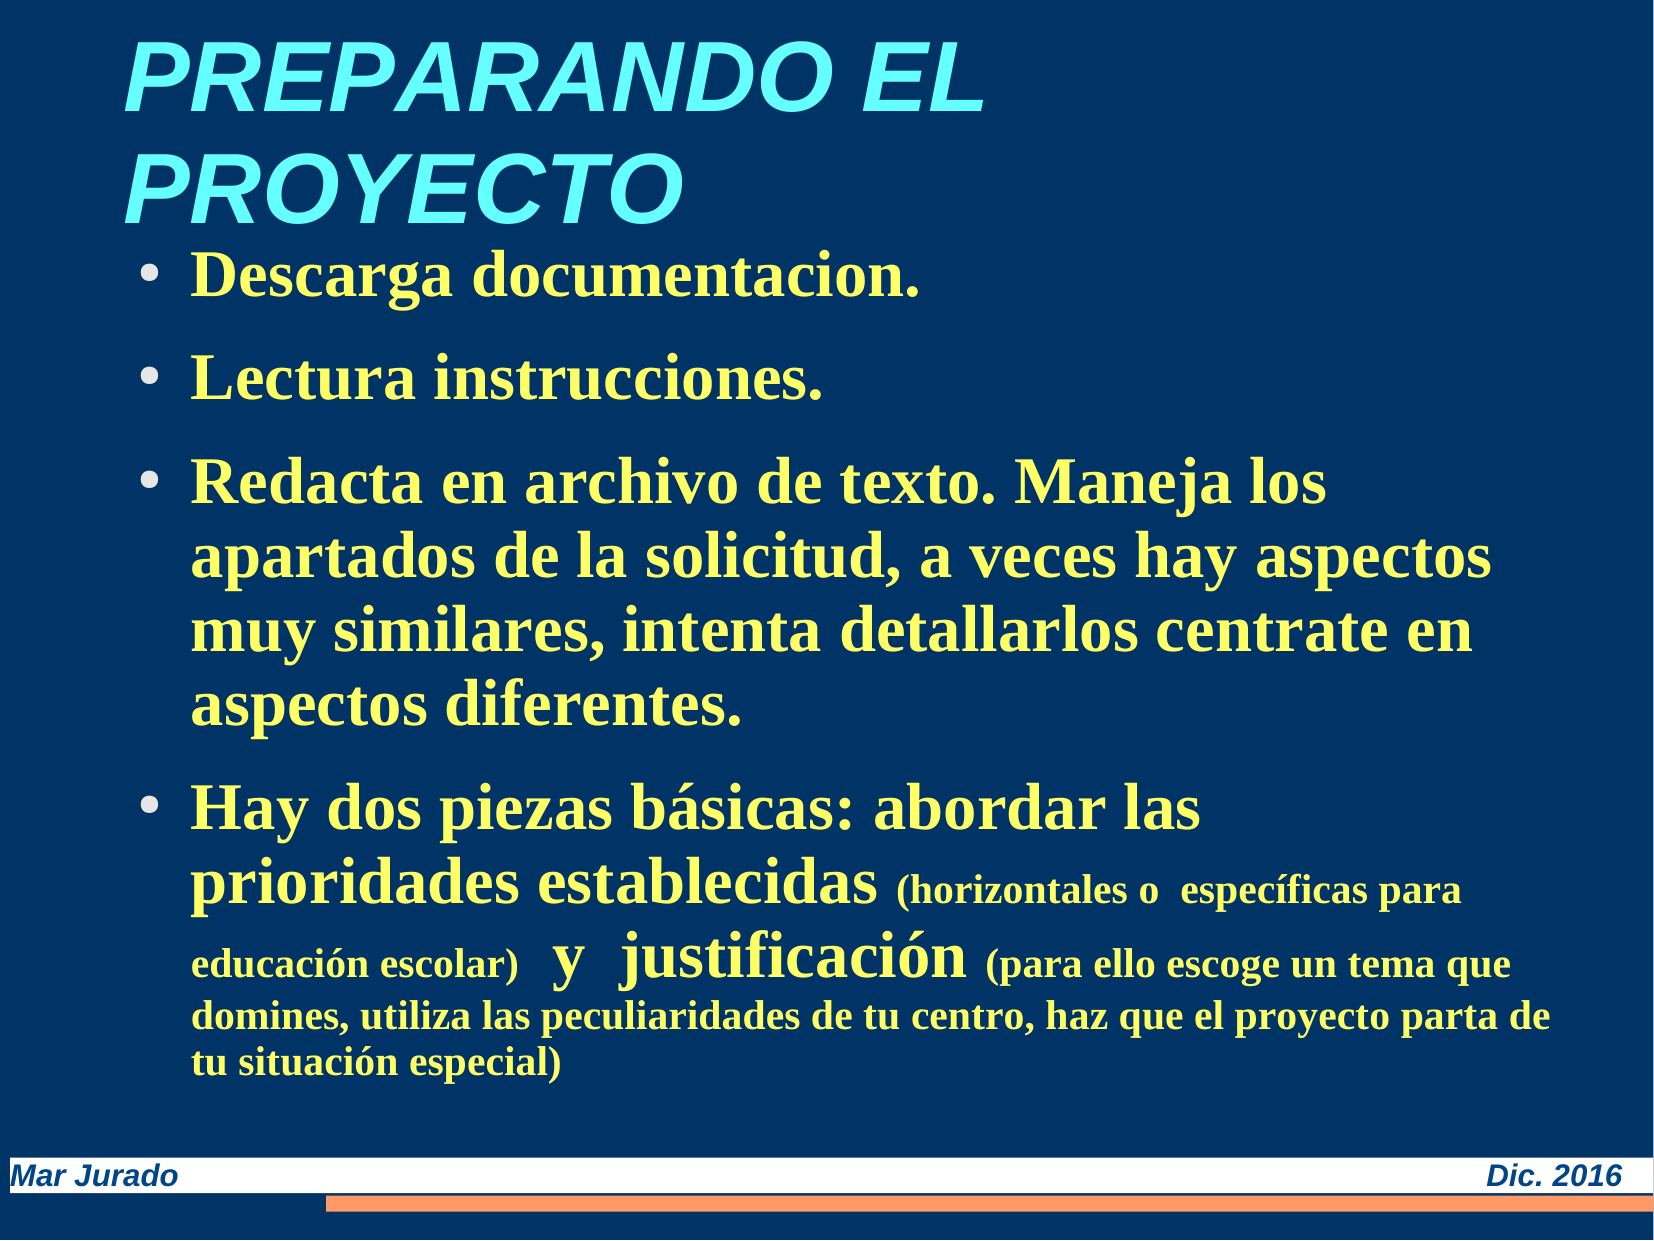

PREPARANDO EL PROYECTO
# Descarga documentacion.
Lectura instrucciones.
Redacta en archivo de texto. Maneja los apartados de la solicitud, a veces hay aspectos muy similares, intenta detallarlos centrate en aspectos diferentes.
Hay dos piezas básicas: abordar las prioridades establecidas (horizontales o específicas para educación escolar) y justificación (para ello escoge un tema que domines, utiliza las peculiaridades de tu centro, haz que el proyecto parta de tu situación especial)
Mar Jurado																		Dic. 2016